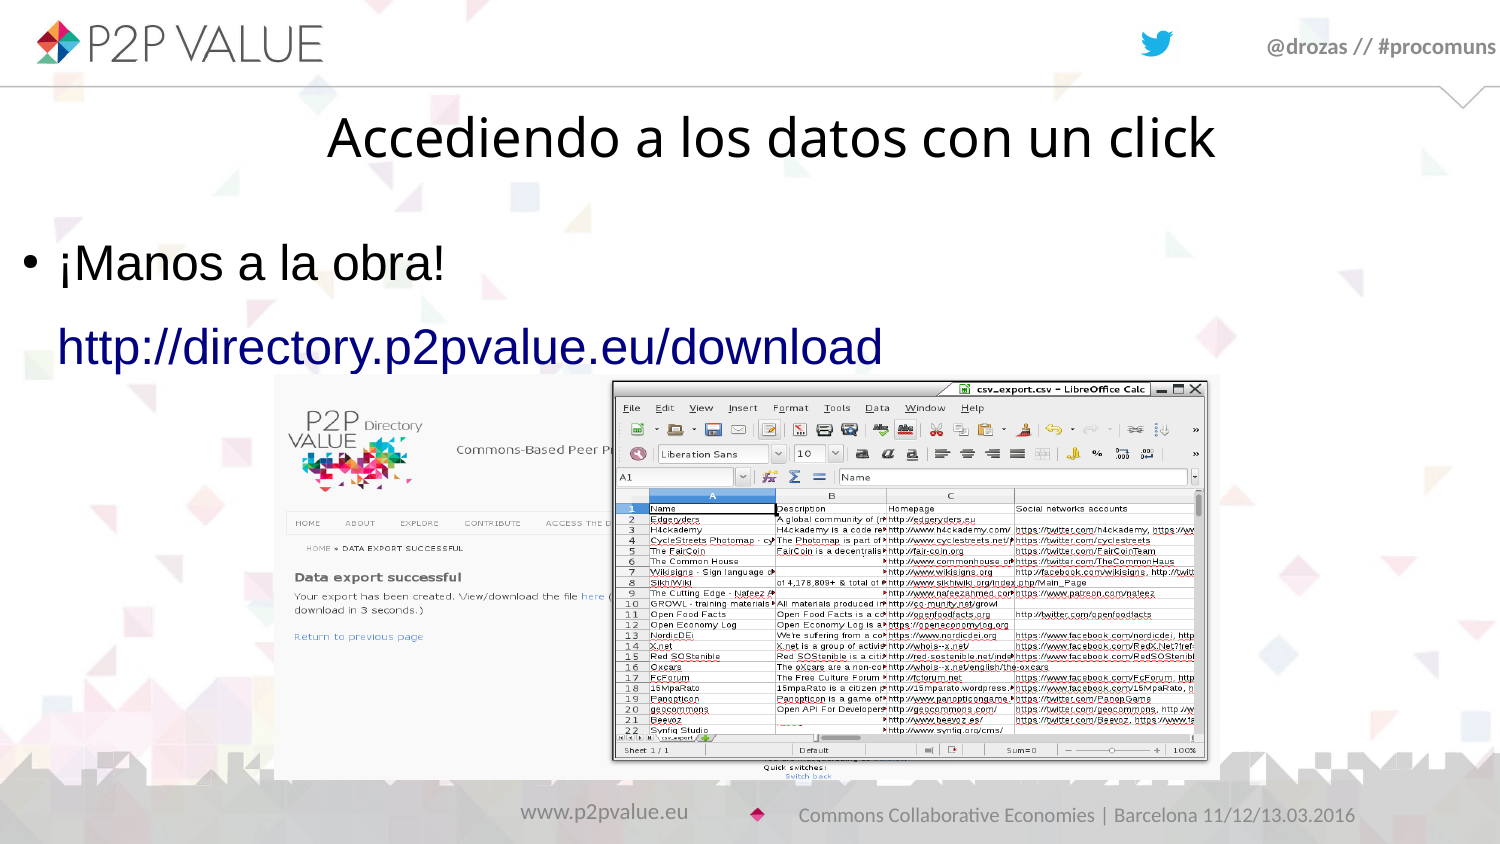

@drozas // #procomuns
# Accediendo a los datos con un click
¡Manos a la obra!
http://directory.p2pvalue.eu/download
www.p2pvalue.eu
Commons Collaborative Economies | Barcelona 11/12/13.03.2016